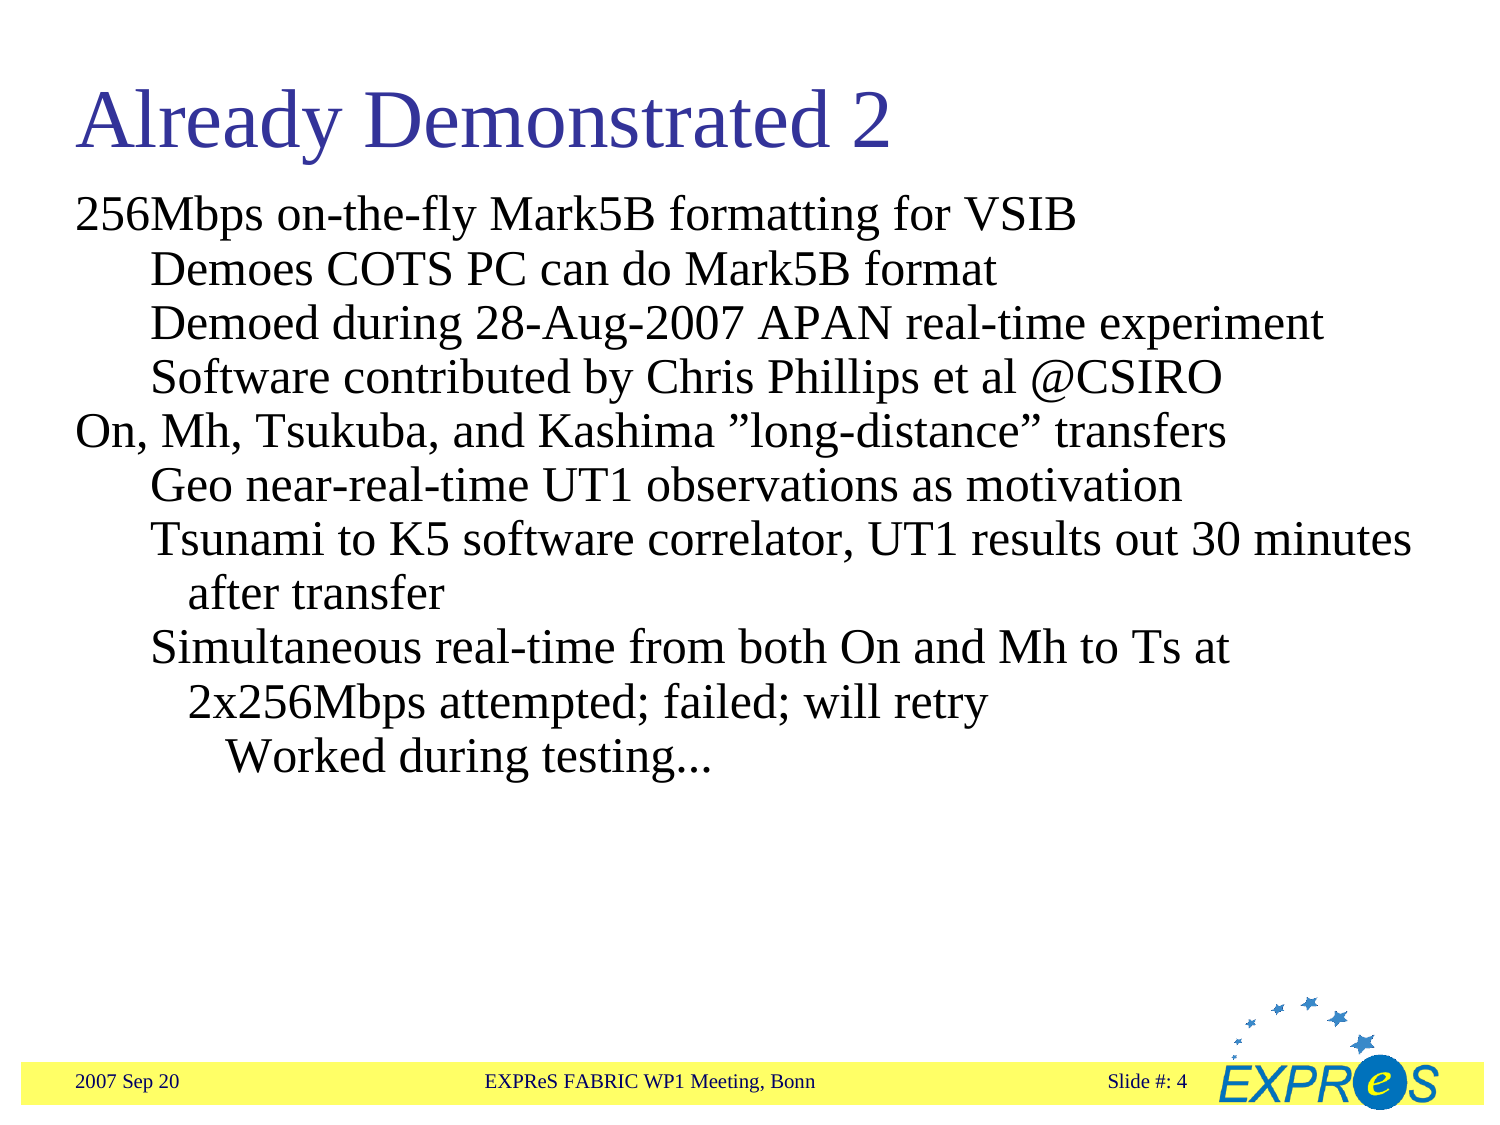

# Already Demonstrated 2
256Mbps on-the-fly Mark5B formatting for VSIB
Demoes COTS PC can do Mark5B format
Demoed during 28-Aug-2007 APAN real-time experiment
Software contributed by Chris Phillips et al @CSIRO
On, Mh, Tsukuba, and Kashima ”long-distance” transfers
Geo near-real-time UT1 observations as motivation
Tsunami to K5 software correlator, UT1 results out 30 minutes after transfer
Simultaneous real-time from both On and Mh to Ts at 2x256Mbps attempted; failed; will retry
Worked during testing...